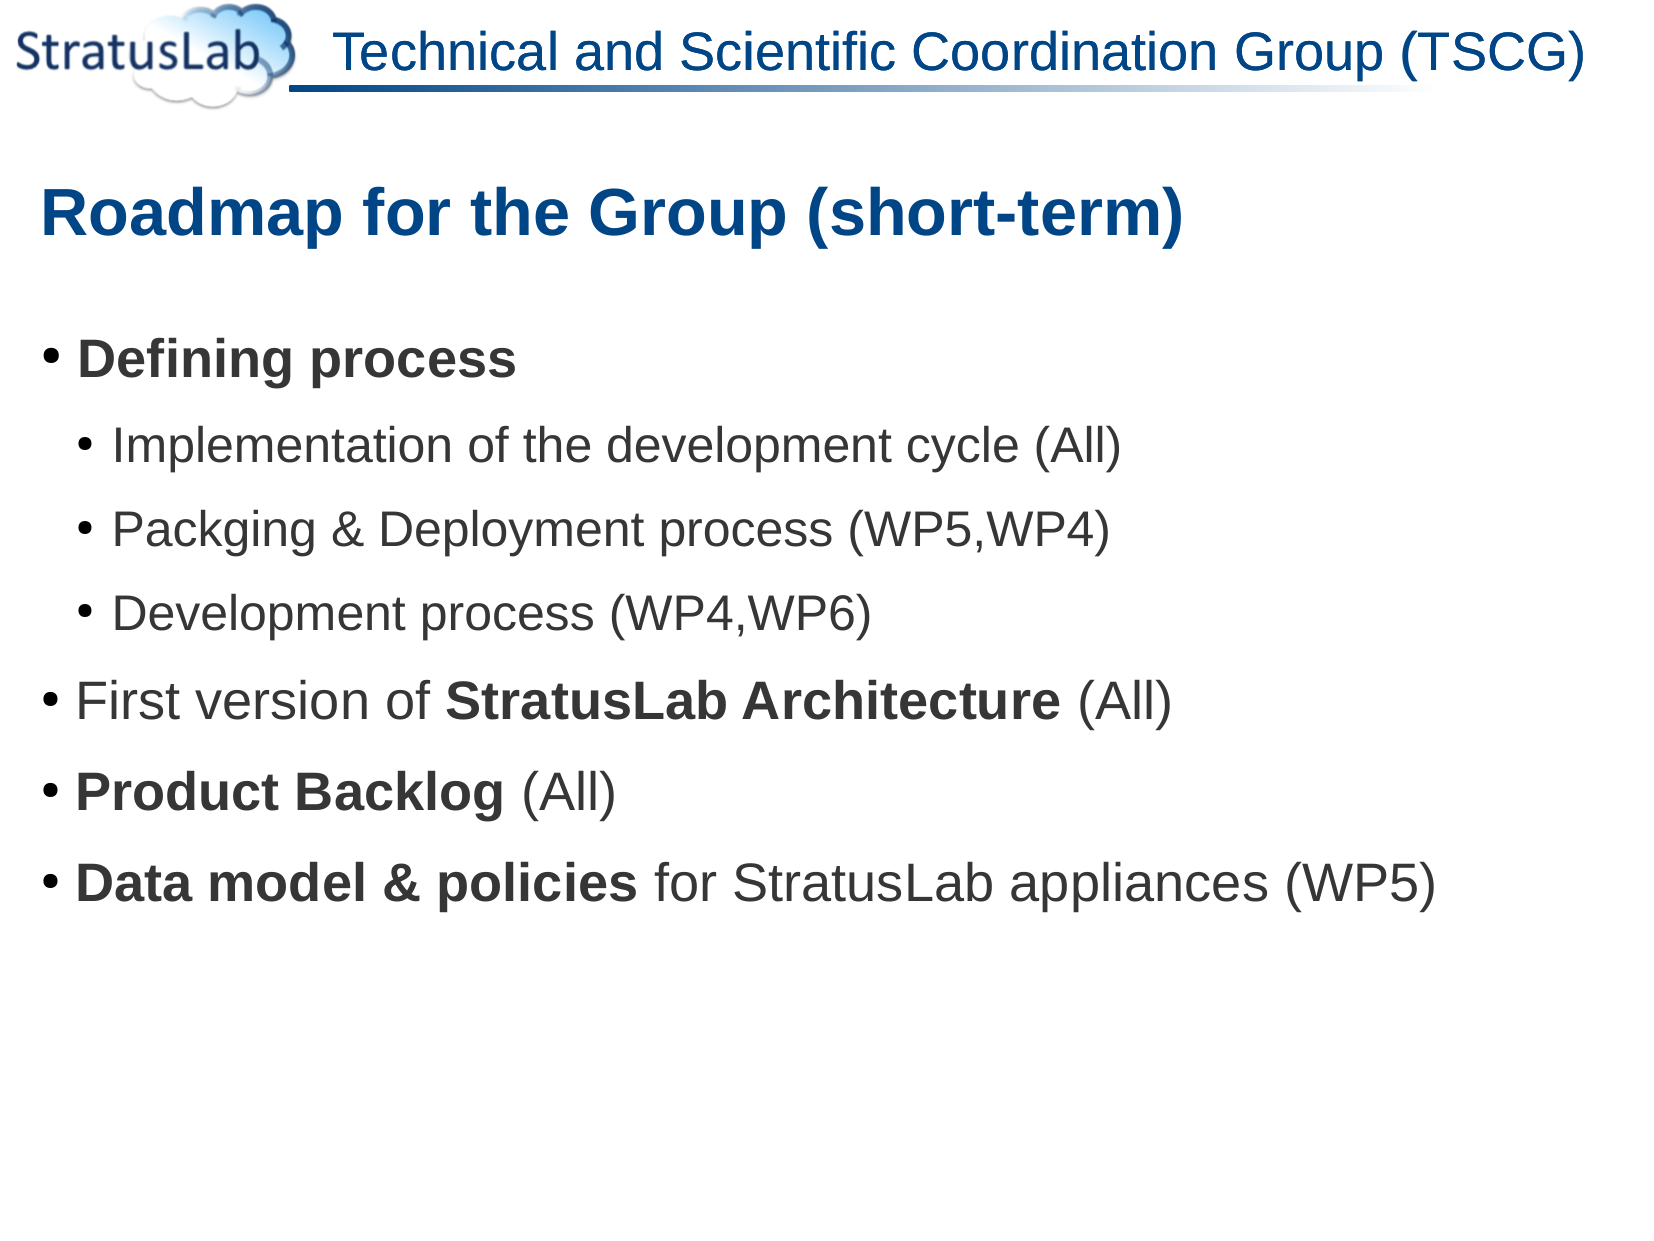

Technical and Scientific Coordination Group (TSCG)
Technical and Scientific Coordination Group (TSCG)
Roadmap for the Group (short-term)
 Defining process
Implementation of the development cycle (All)
Packging & Deployment process (WP5,WP4)
Development process (WP4,WP6)
 First version of StratusLab Architecture (All)
 Product Backlog (All)
 Data model & policies for StratusLab appliances (WP5)